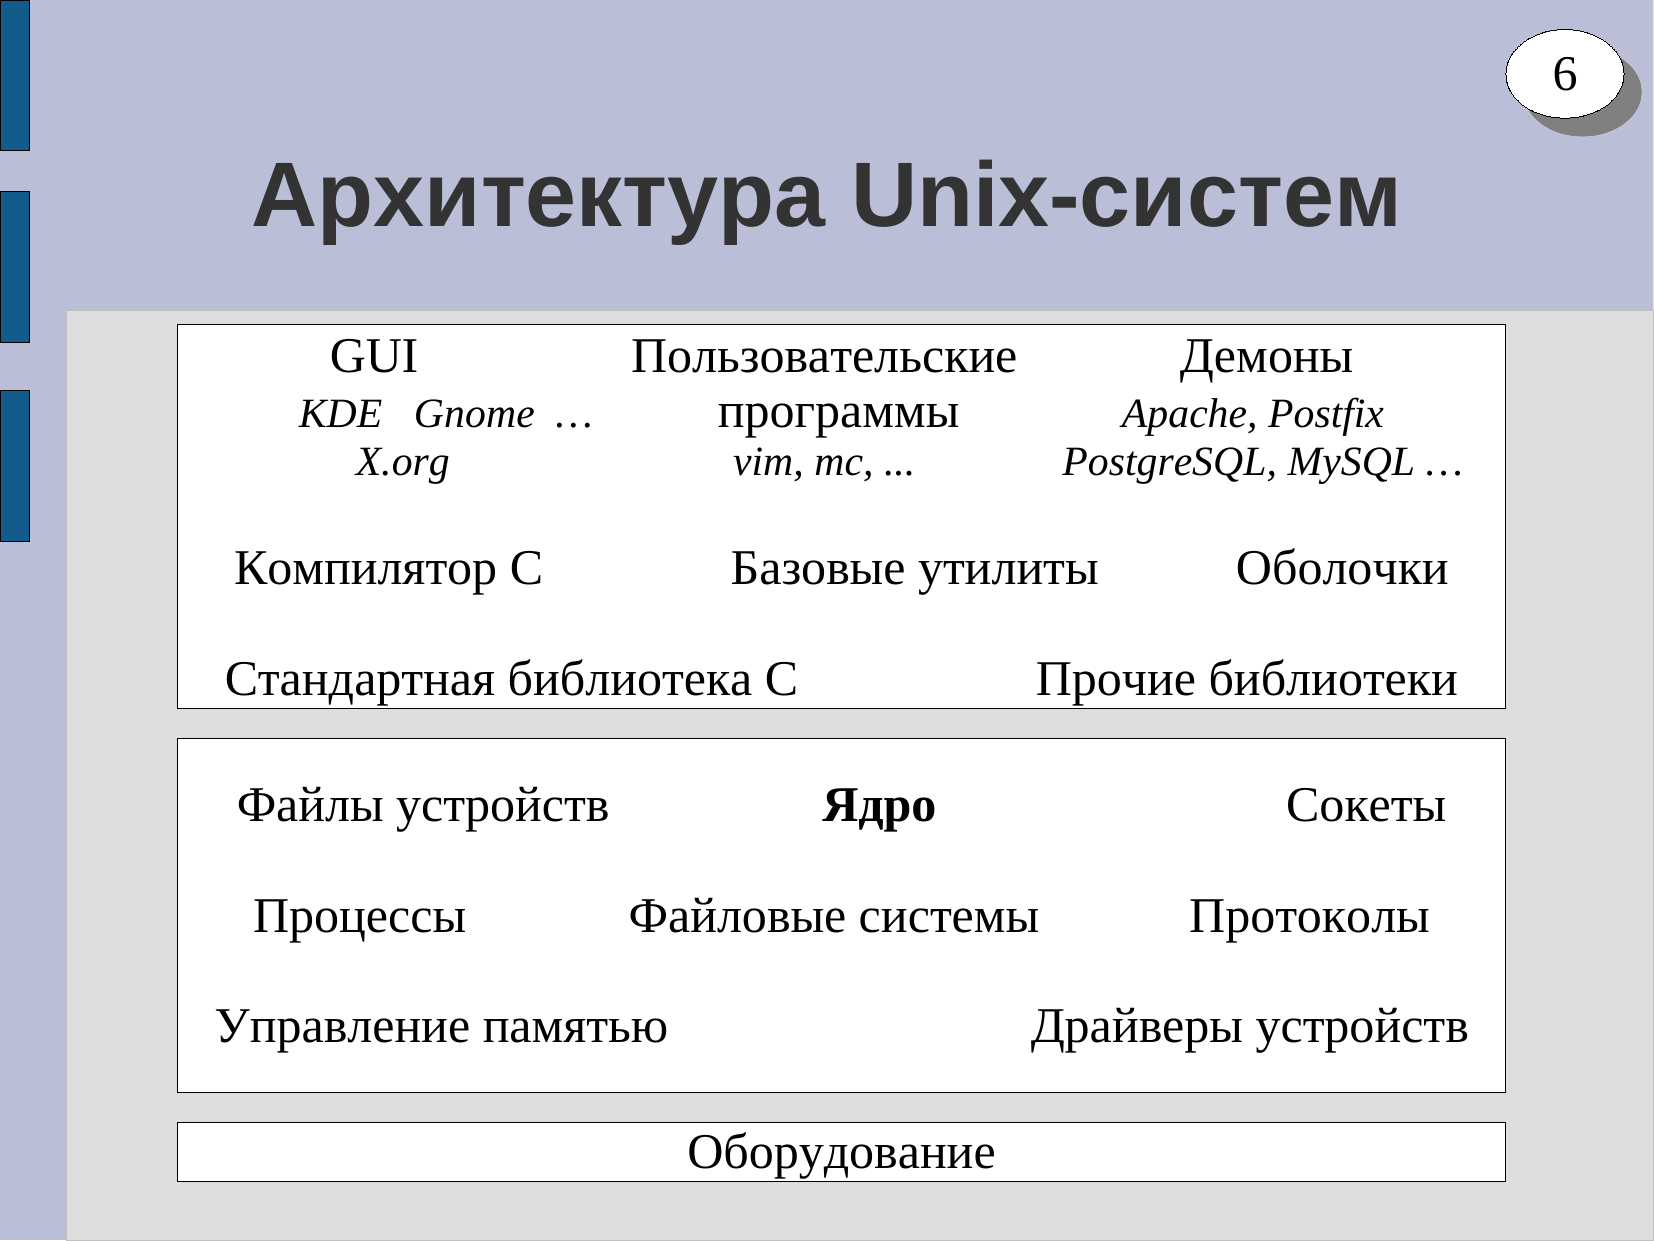

6
# Архитектура Unix-систем
GUI Пользовательские Демоны
KDE Gnome … программы Apache, Postfix
 X.org vim, mc, ... PostgreSQL, MySQL …
Компилятор C Базовые утилиты Оболочки
Стандартная библиотека C Прочие библиотеки
Файлы устройств Ядро Сокеты
Процессы Файловые системы Протоколы
Управление памятью Драйверы устройств
Оборудование